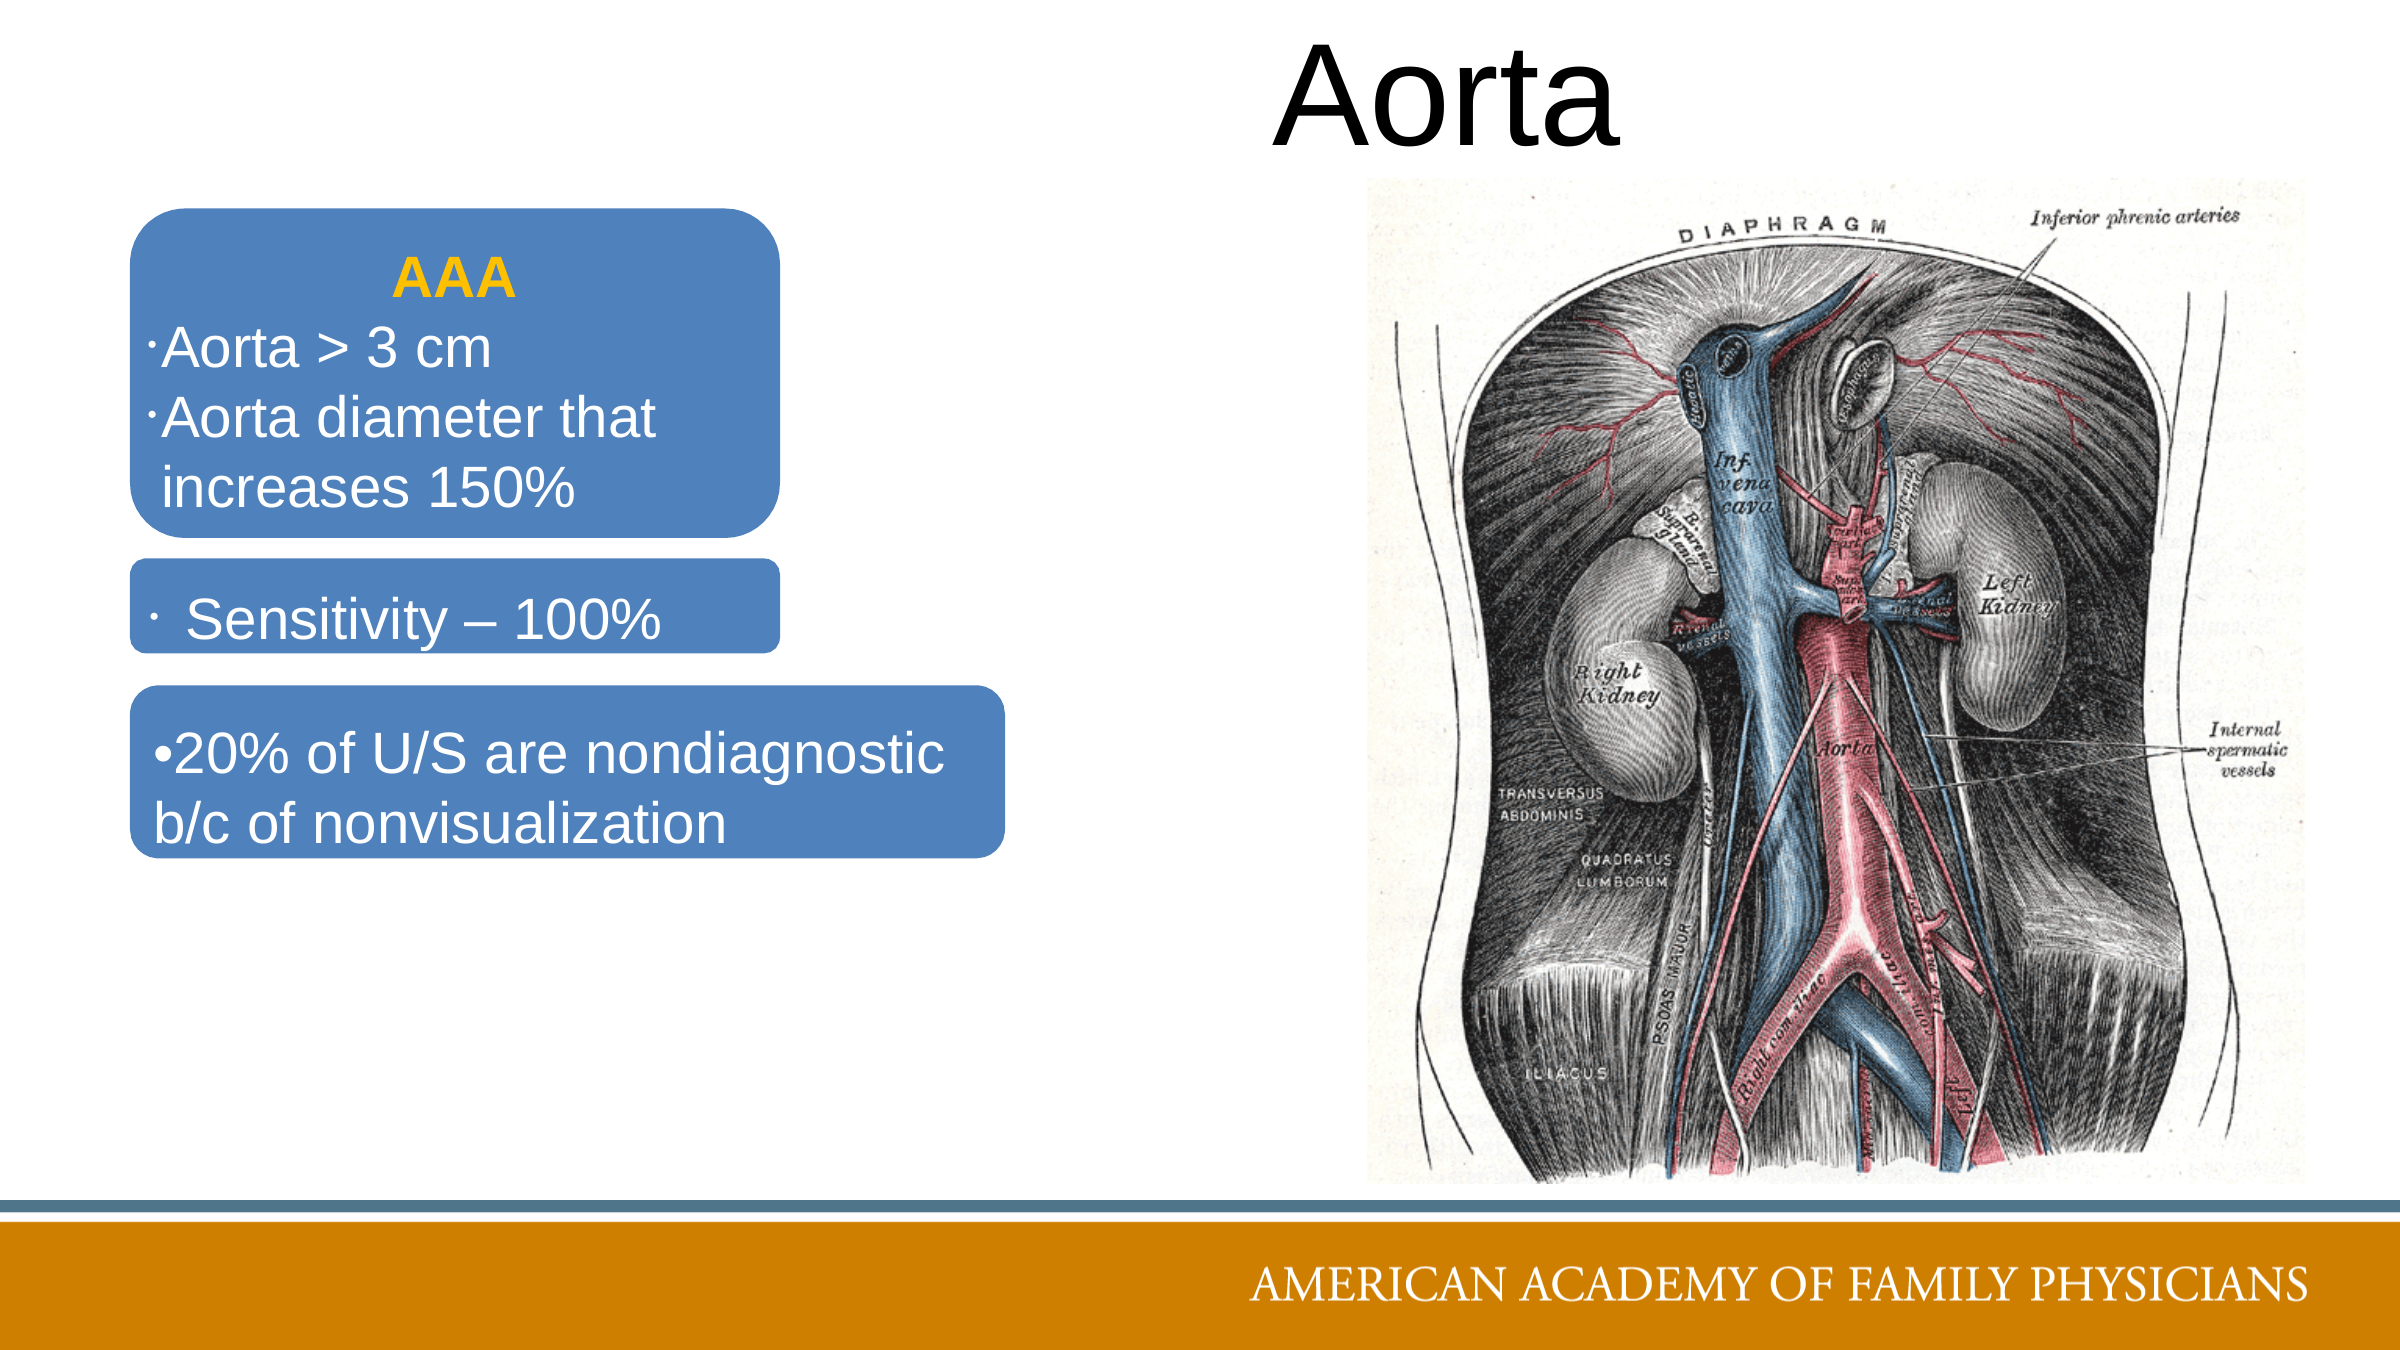

# Aorta
AAA
Aorta > 3 cm
Aorta diameter that increases 150%
Sensitivity – 100%
•20% of U/S are nondiagnostic b/c of nonvisualization